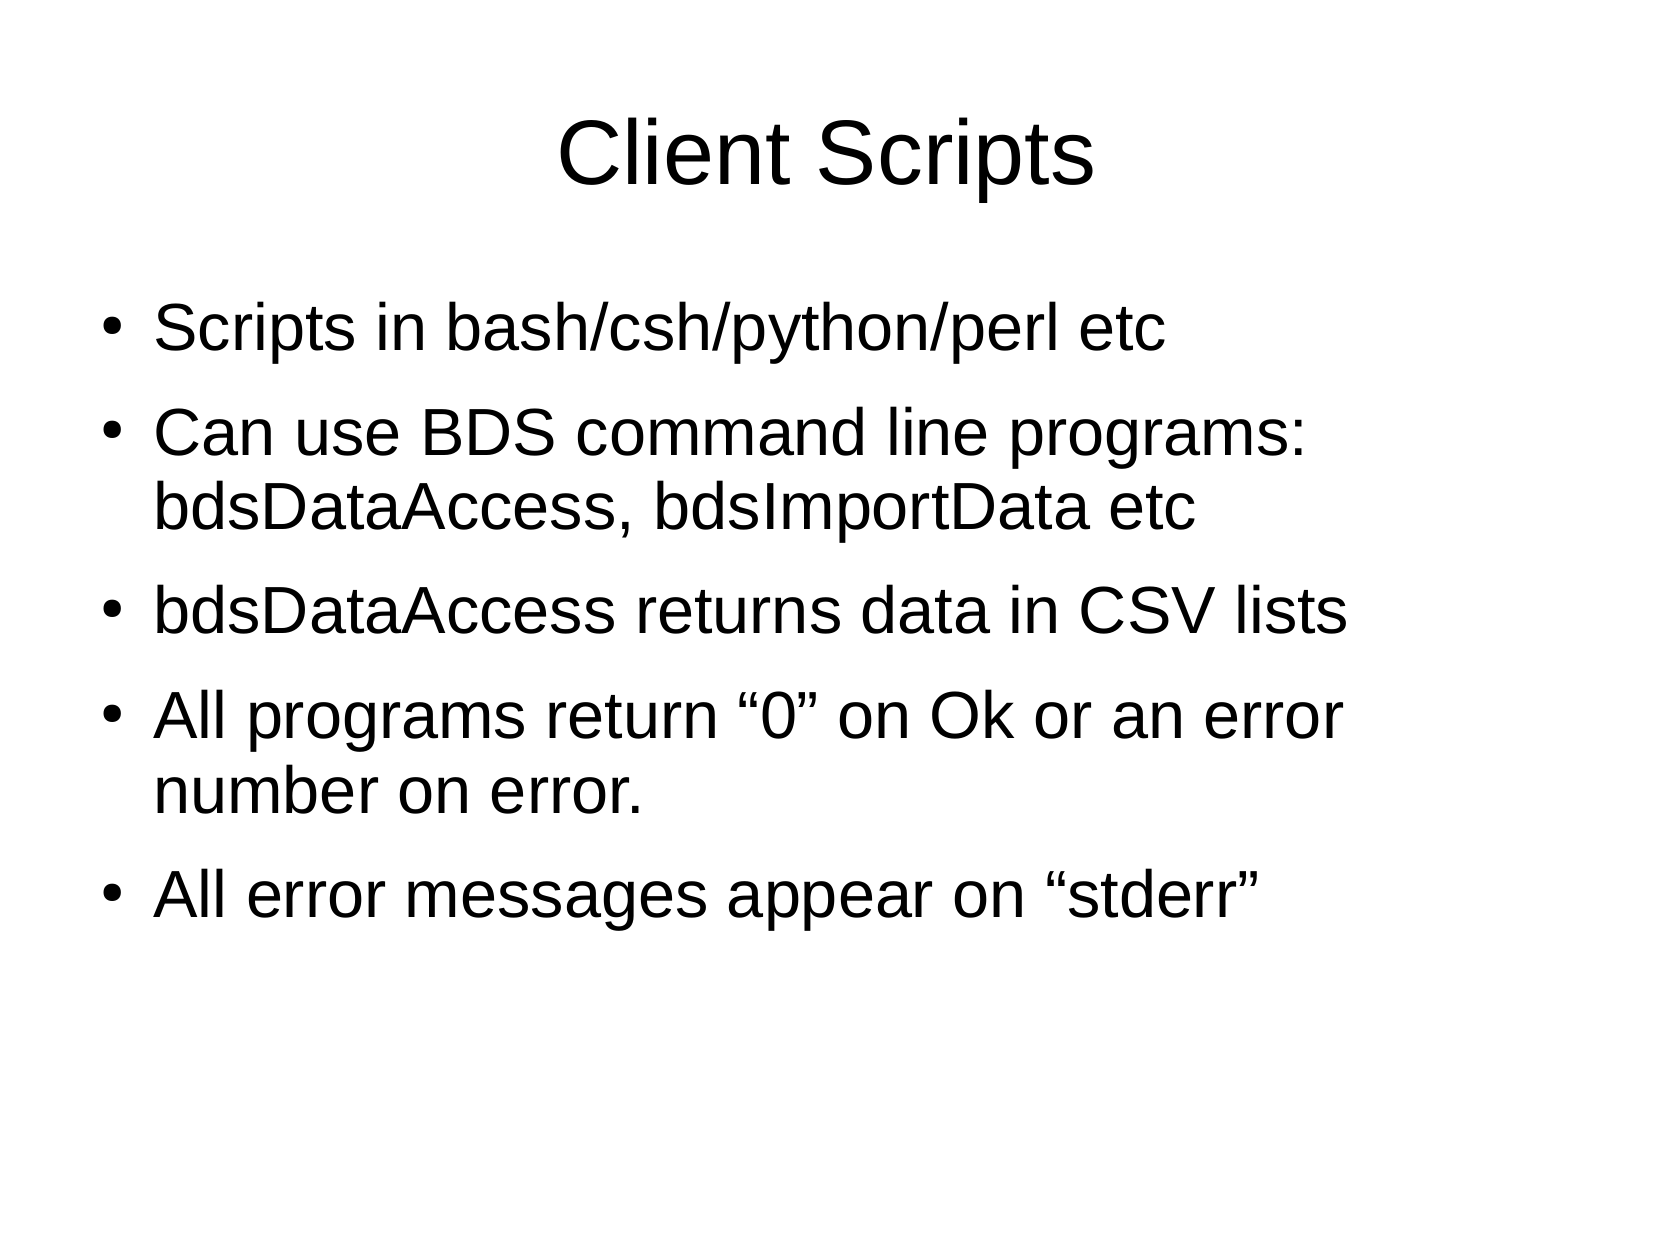

# Client Scripts
Scripts in bash/csh/python/perl etc
Can use BDS command line programs: bdsDataAccess, bdsImportData etc
bdsDataAccess returns data in CSV lists
All programs return “0” on Ok or an error number on error.
All error messages appear on “stderr”